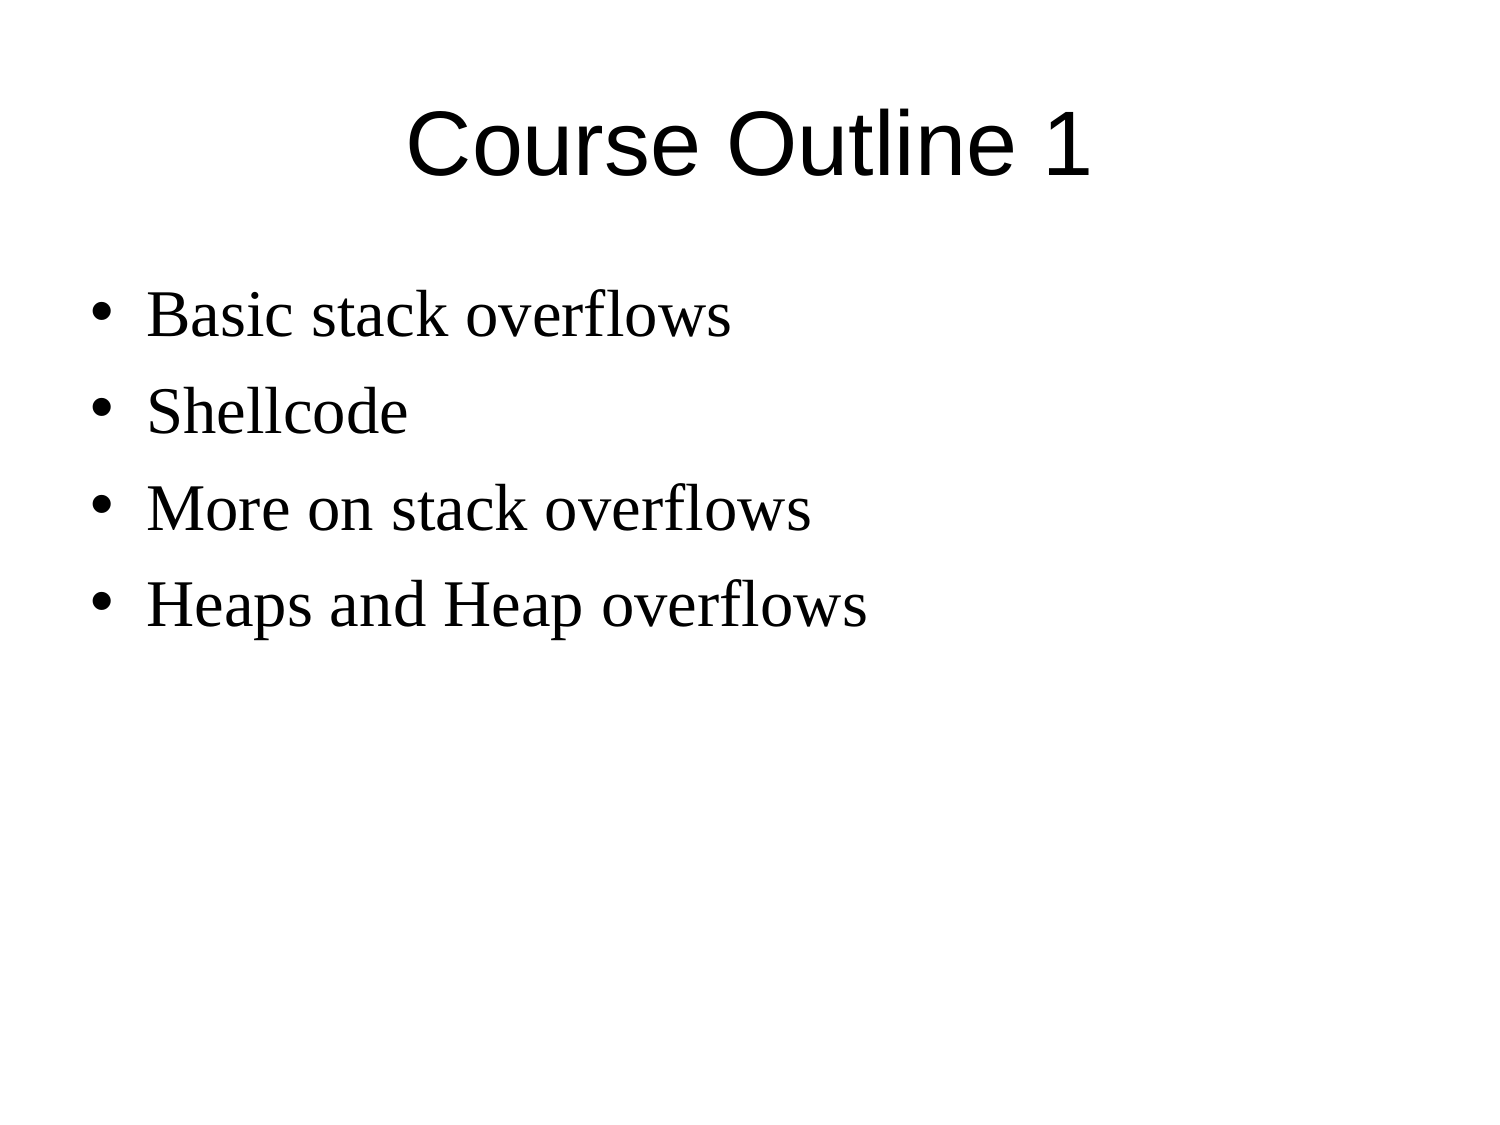

# Course Outline 1
Basic stack overflows
Shellcode
More on stack overflows
Heaps and Heap overflows